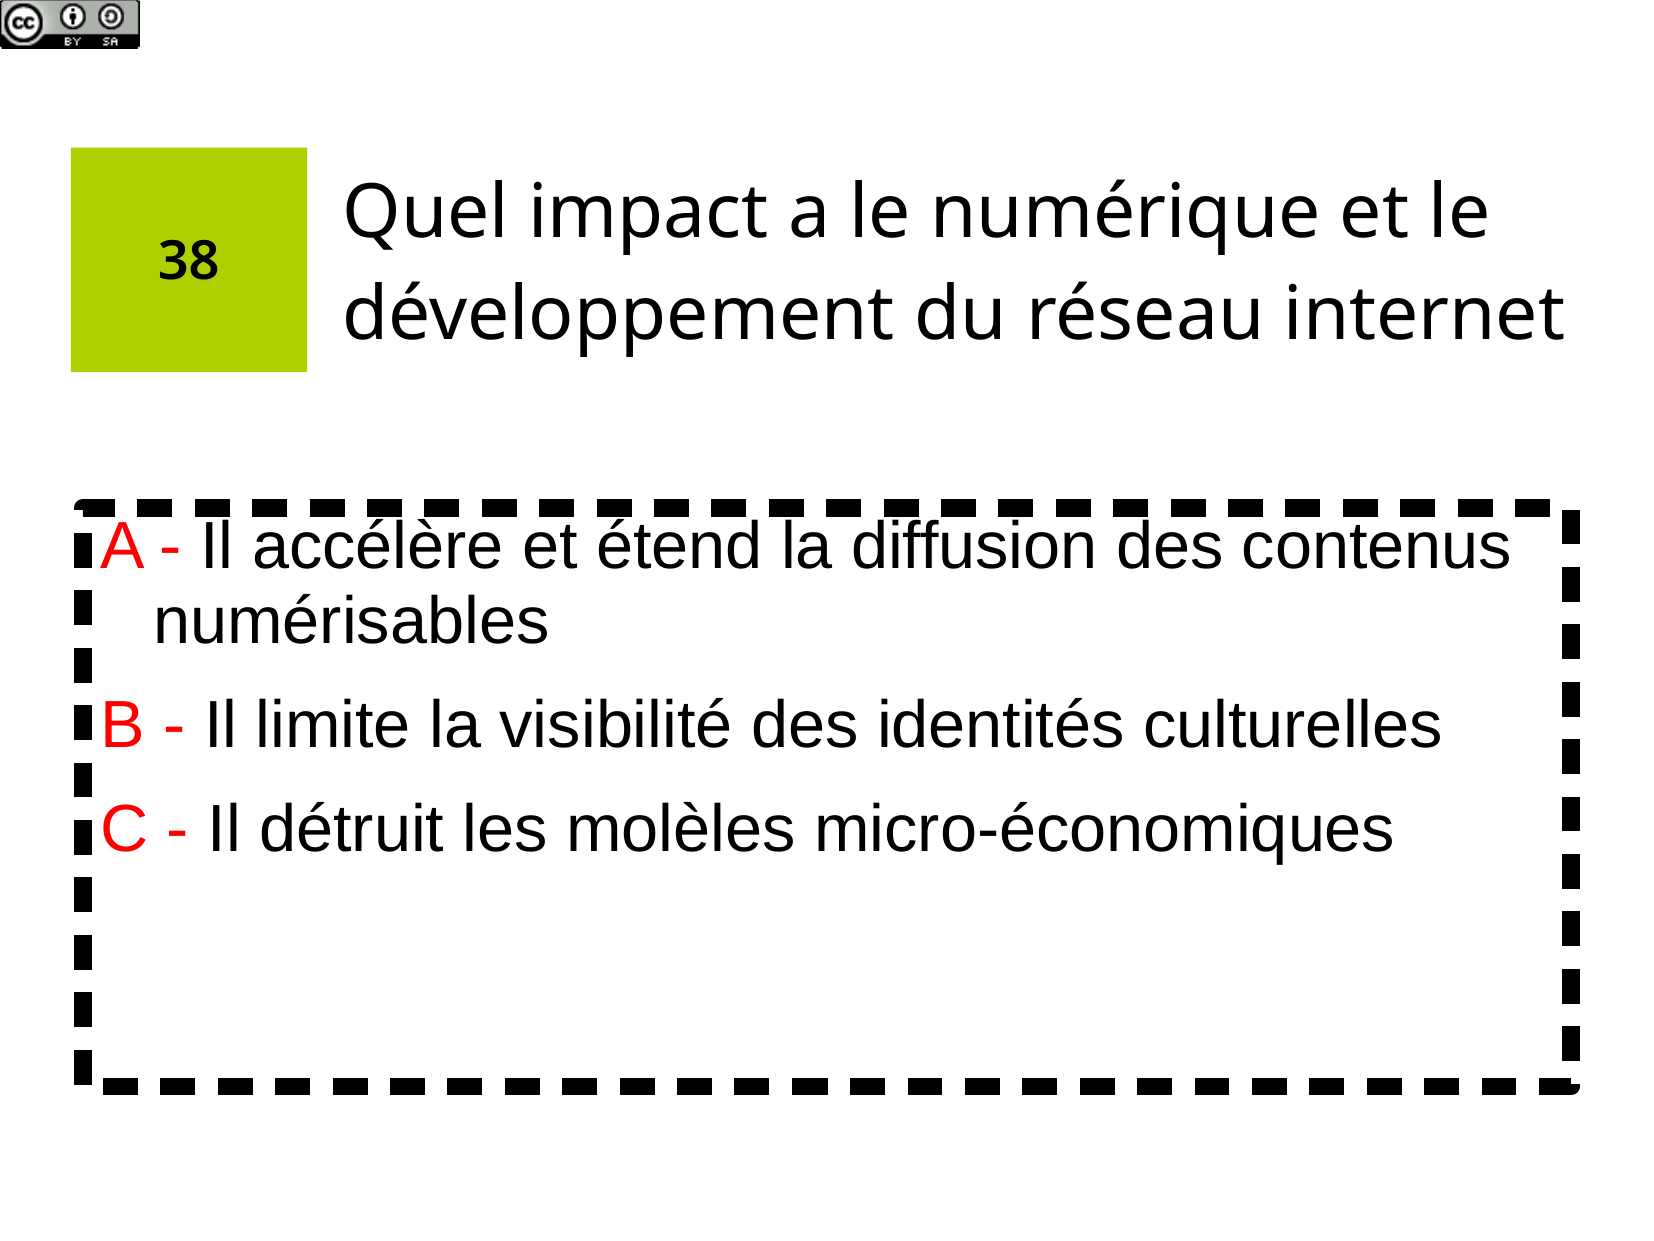

# Quel impact a le numérique et le développement du réseau internet
38
Il accélère et étend la diffusion des contenus numérisables
Il limite la visibilité des identités culturelles
Il détruit les molèles micro-économiques